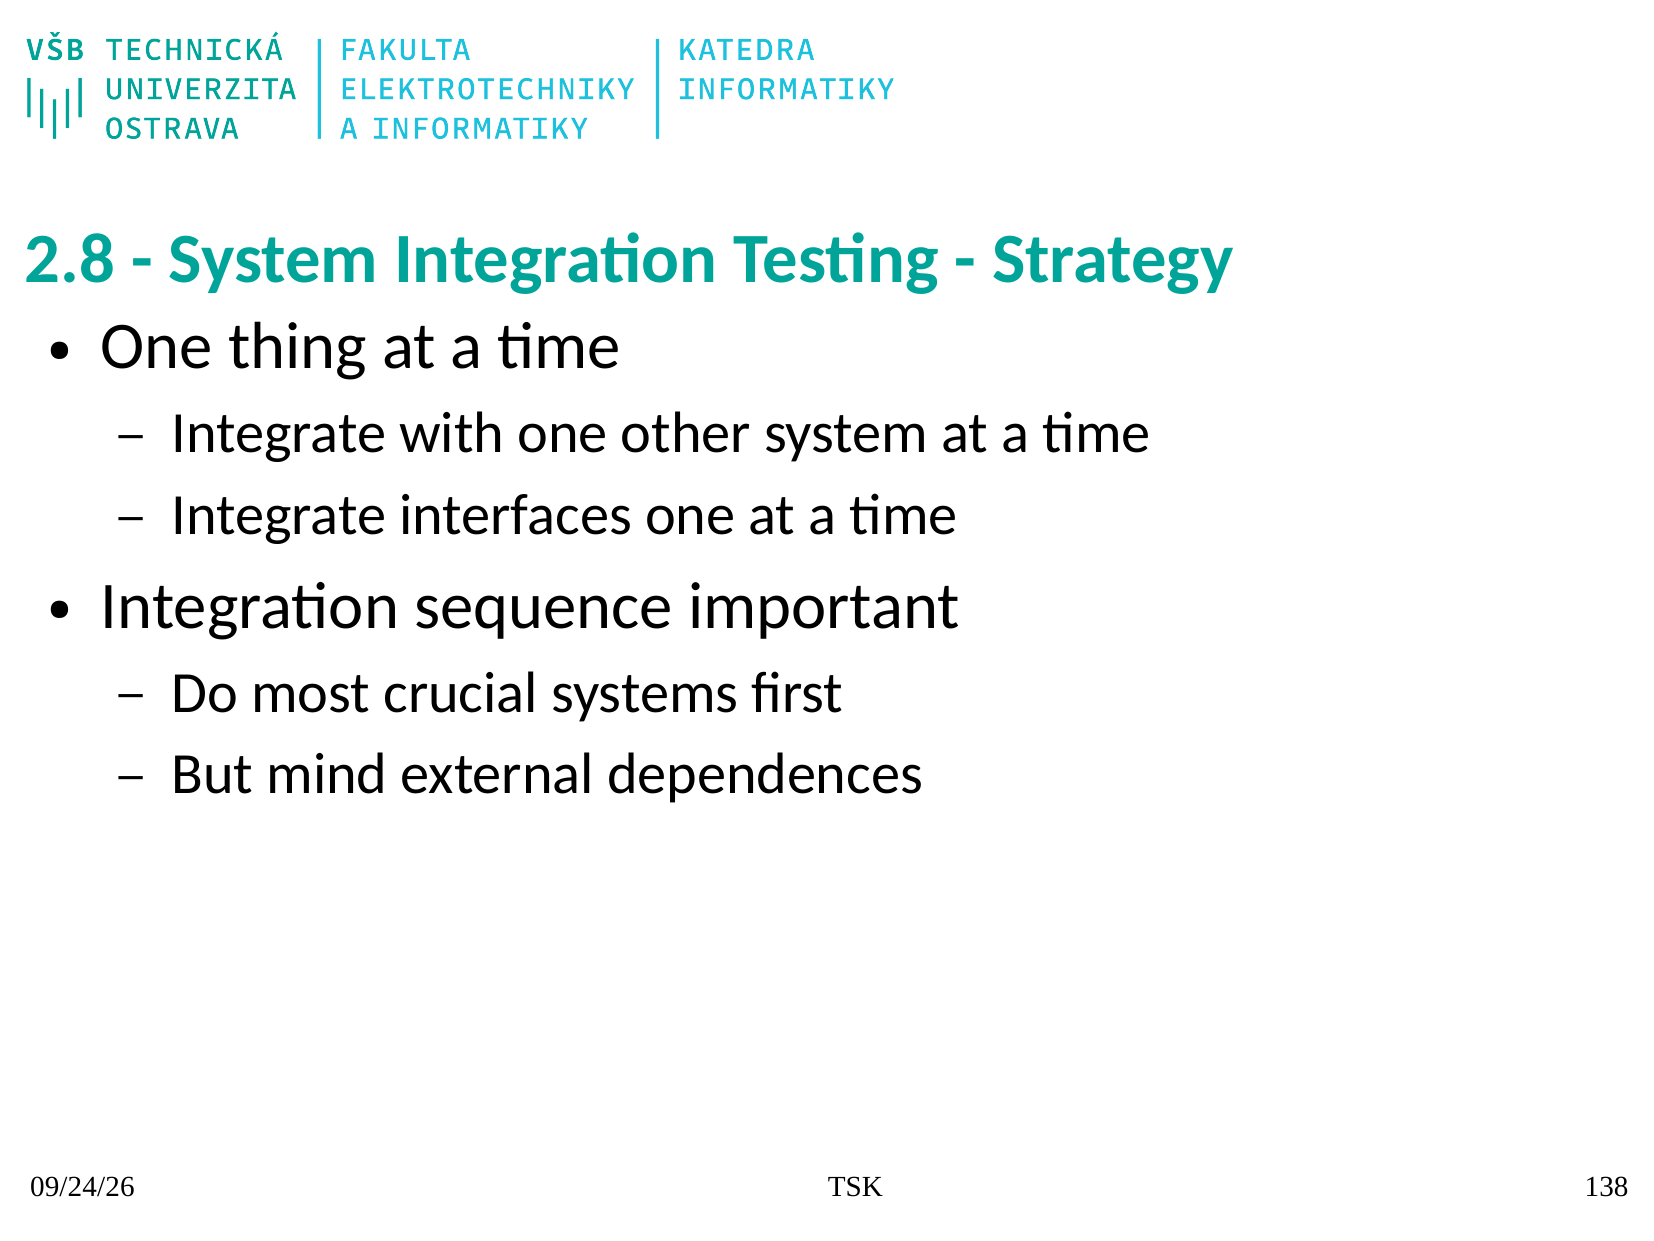

# 2.8 - System Integration Testing - Strategy
One thing at a time
Integrate with one other system at a time
Integrate interfaces one at a time
Integration sequence important
Do most crucial systems first
But mind external dependences
TSK
138